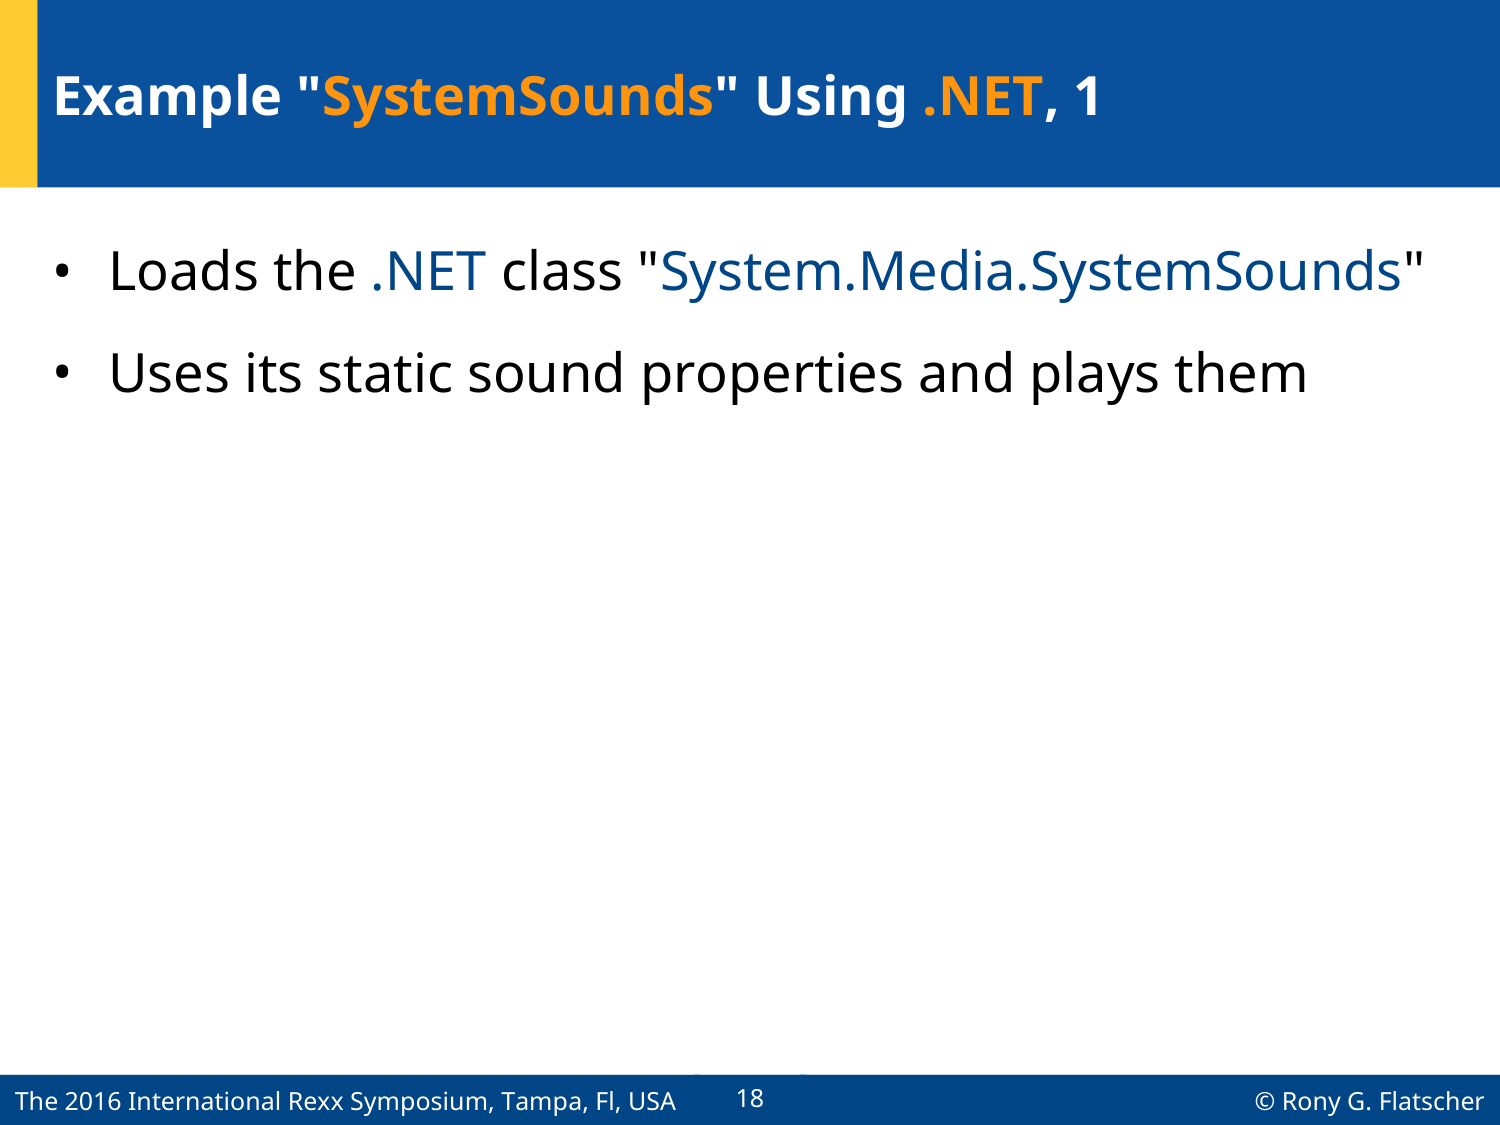

# Example "SystemSounds" Using .NET, 1
Loads the .NET class "System.Media.SystemSounds"
Uses its static sound properties and plays them